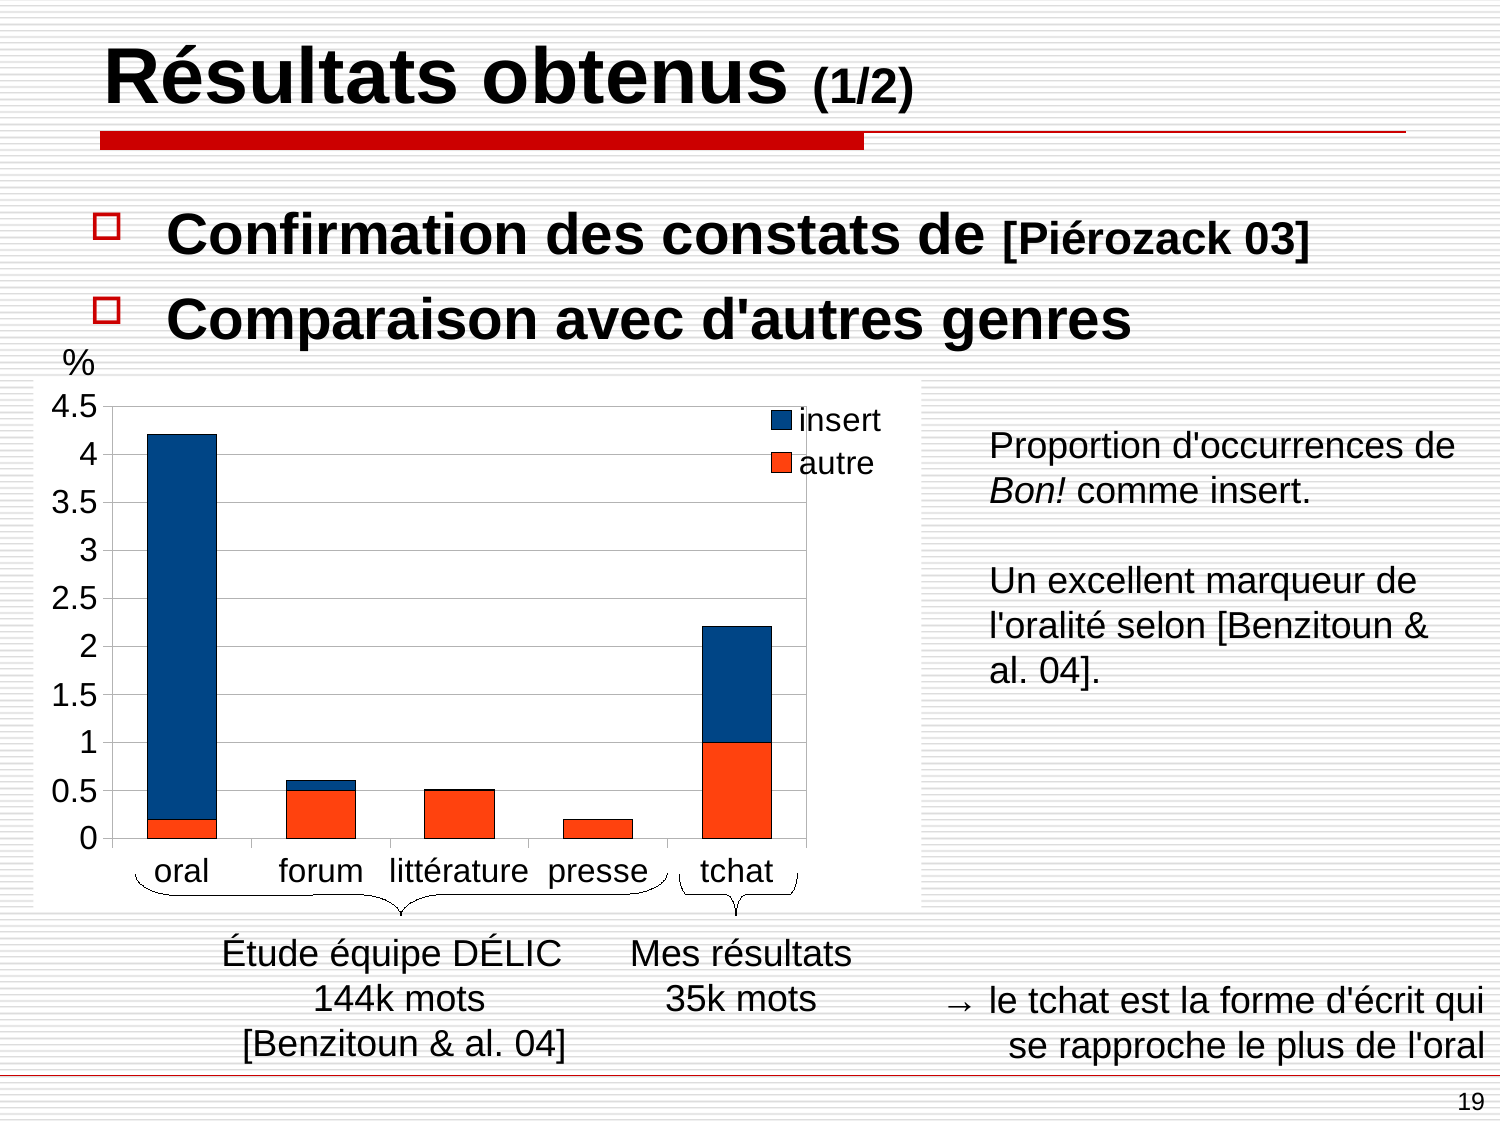

# Résultats obtenus (1/2)
Confirmation des constats de [Piérozack 03]
Comparaison avec d'autres genres
%
### Chart
| Category | autre | insert |
|---|---|---|
| oral | 0.2 | 4.0 |
| forum | 0.5 | 0.1 |
| littérature | 0.5 | 0.01 |
| presse | 0.2 | 0.0 |
| tchat | 1.0 | 1.2 |Proportion d'occurrences de Bon! comme insert.
Un excellent marqueur de l'oralité selon [Benzitoun & al. 04].
Étude équipe DÉLIC
144k mots
[Benzitoun & al. 04]
Mes résultats
35k mots
→ le tchat est la forme d'écrit qui se rapproche le plus de l'oral
19